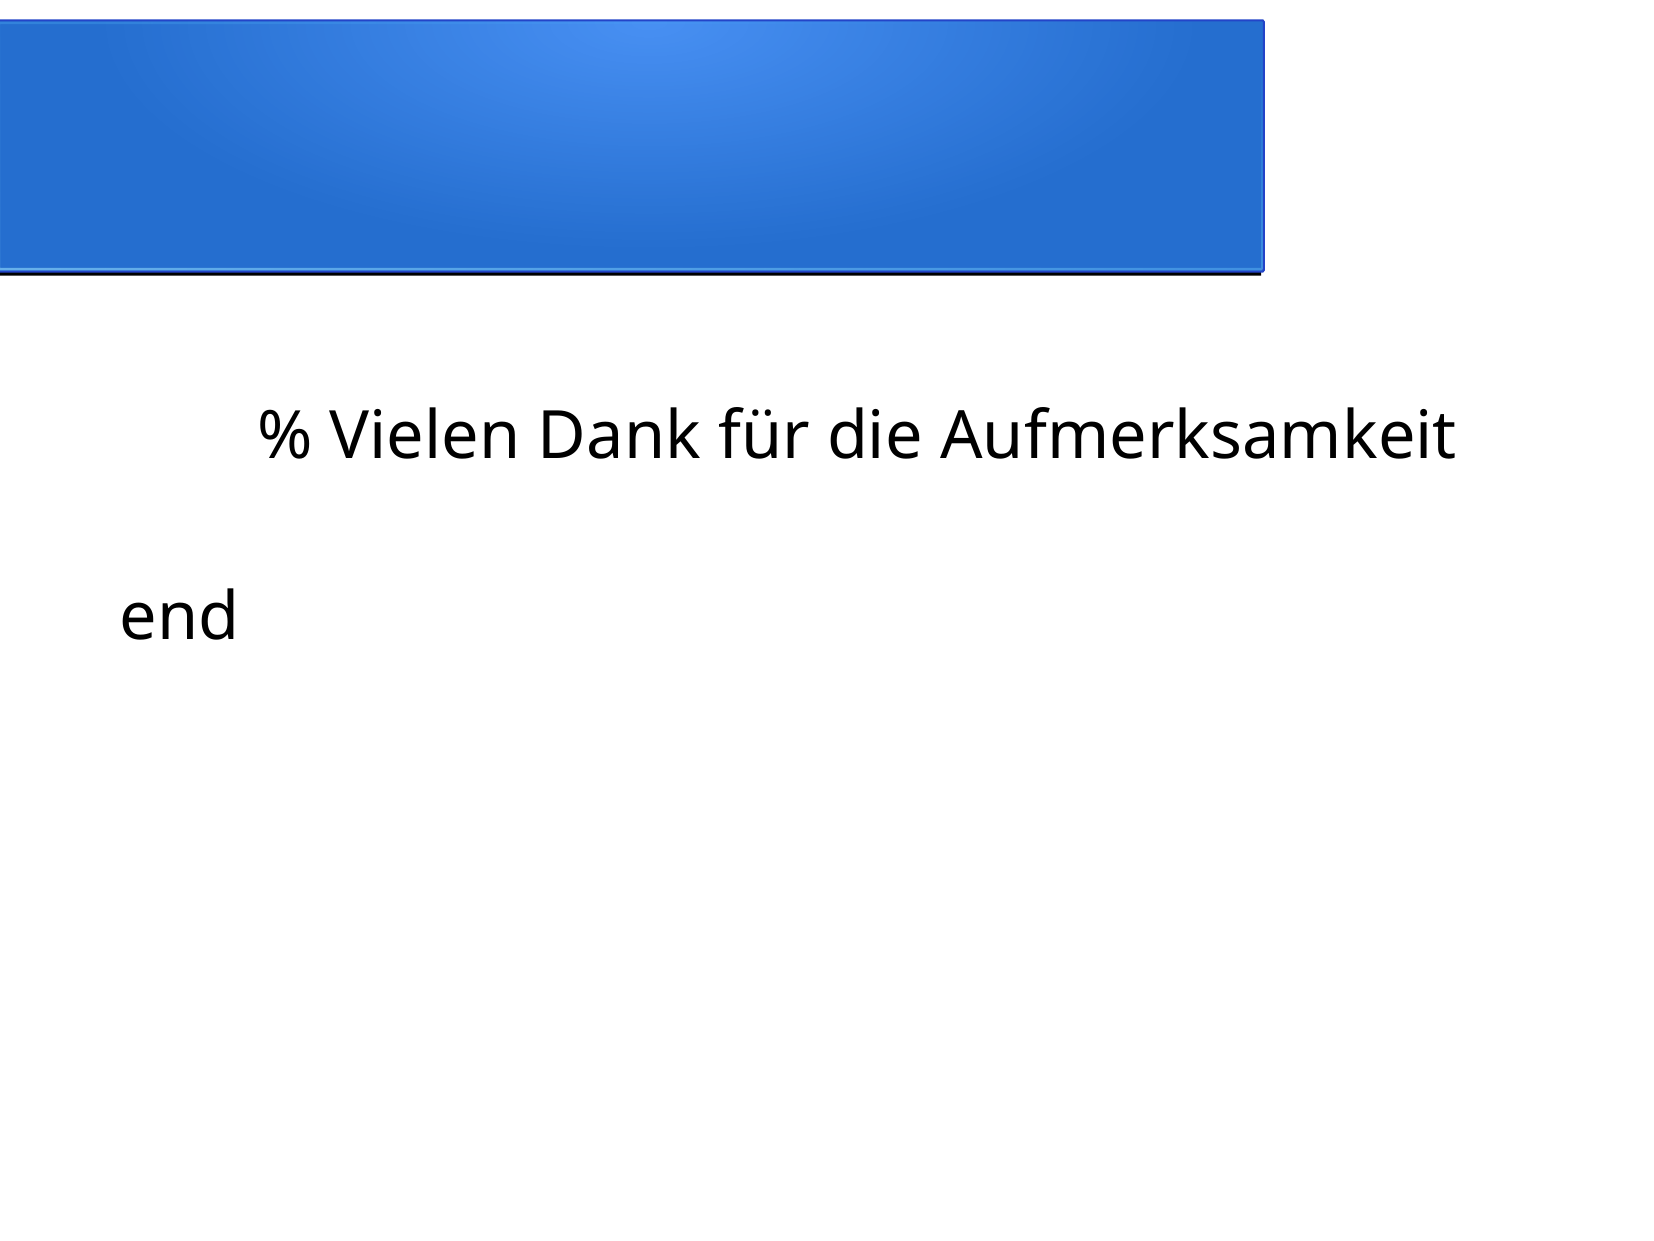

# % Vielen Dank für die Aufmerksamkeit
end